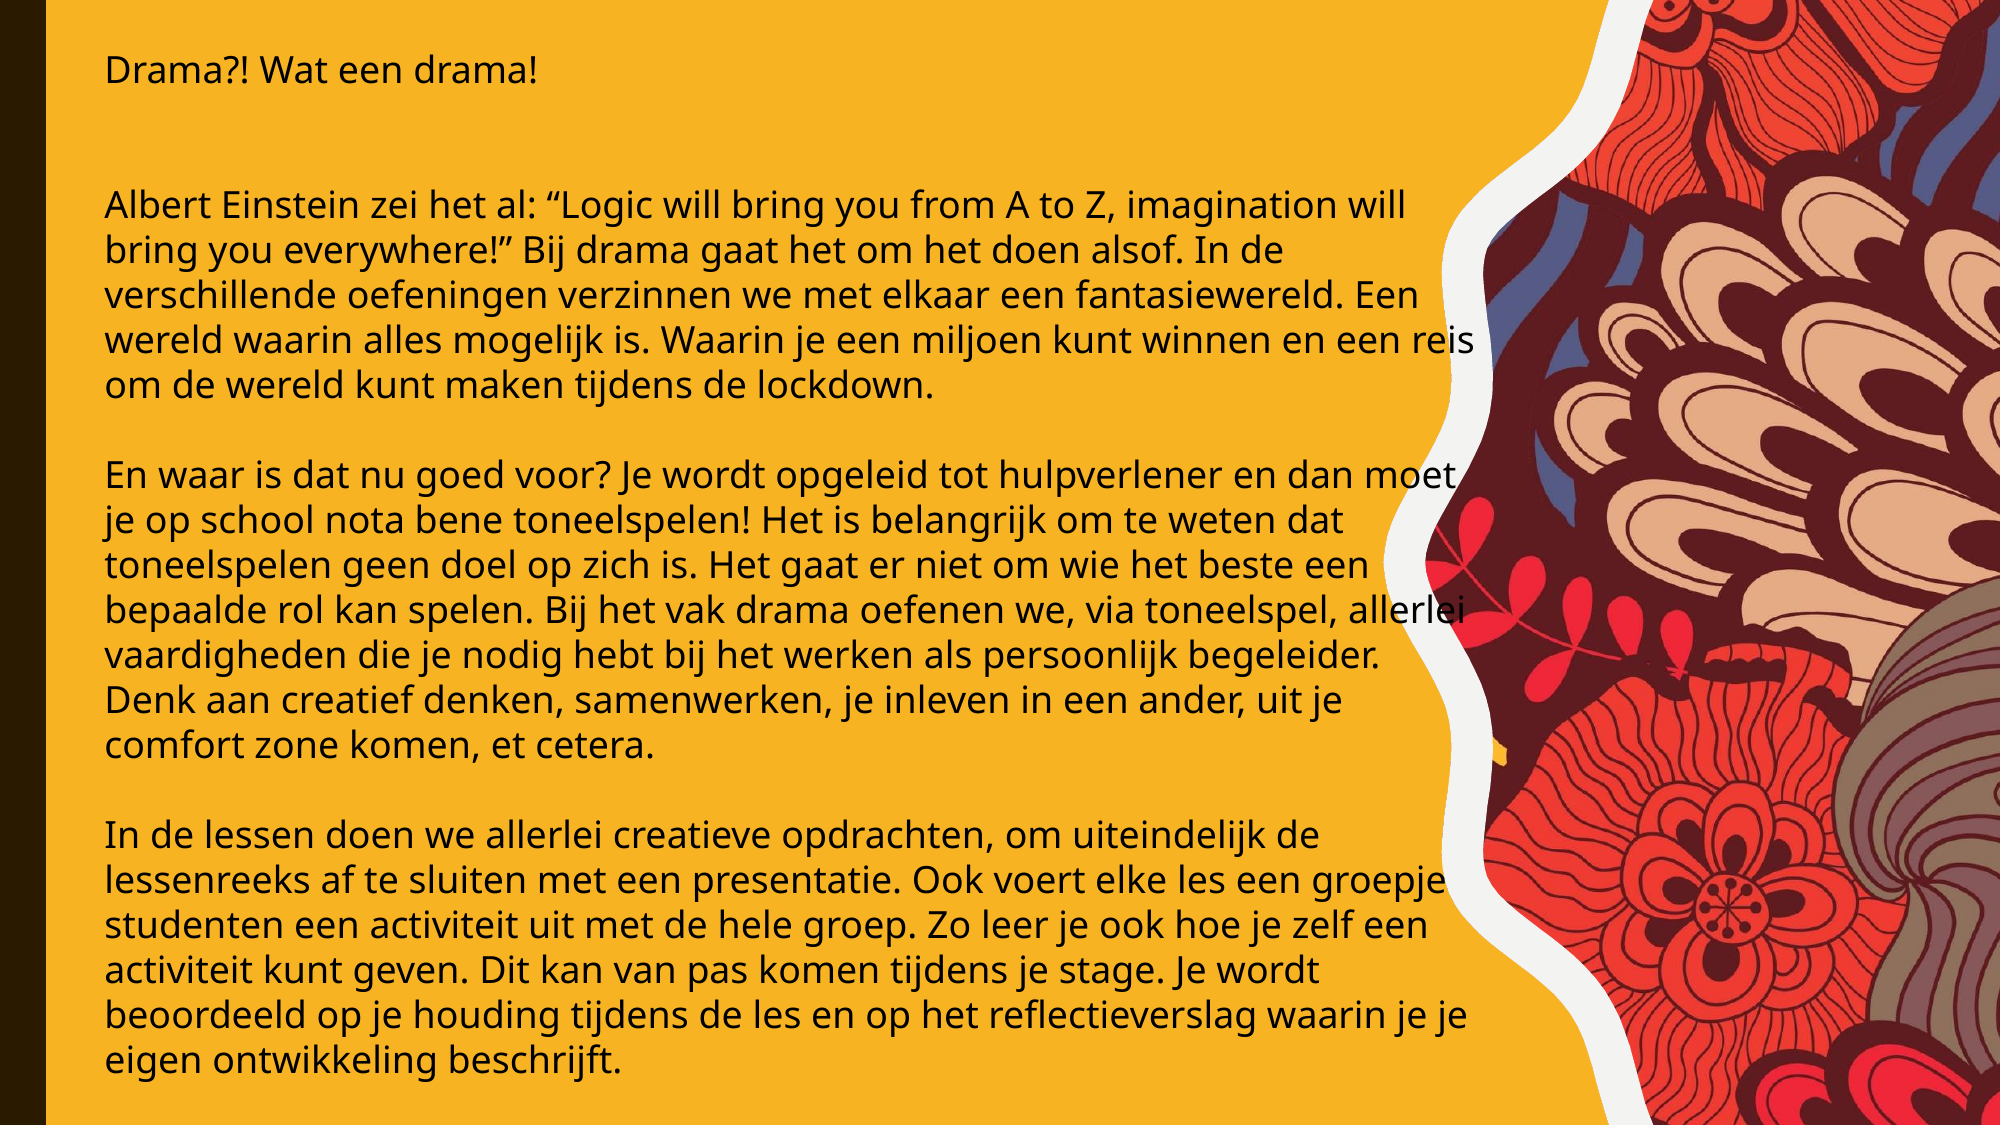

Drama?! Wat een drama!
Albert Einstein zei het al: “Logic will bring you from A to Z, imagination will bring you everywhere!” Bij drama gaat het om het doen alsof. In de verschillende oefeningen verzinnen we met elkaar een fantasiewereld. Een wereld waarin alles mogelijk is. Waarin je een miljoen kunt winnen en een reis om de wereld kunt maken tijdens de lockdown.
En waar is dat nu goed voor? Je wordt opgeleid tot hulpverlener en dan moet je op school nota bene toneelspelen! Het is belangrijk om te weten dat toneelspelen geen doel op zich is. Het gaat er niet om wie het beste een bepaalde rol kan spelen. Bij het vak drama oefenen we, via toneelspel, allerlei vaardigheden die je nodig hebt bij het werken als persoonlijk begeleider.
Denk aan creatief denken, samenwerken, je inleven in een ander, uit je comfort zone komen, et cetera.
In de lessen doen we allerlei creatieve opdrachten, om uiteindelijk de lessenreeks af te sluiten met een presentatie. Ook voert elke les een groepje studenten een activiteit uit met de hele groep. Zo leer je ook hoe je zelf een activiteit kunt geven. Dit kan van pas komen tijdens je stage. Je wordt beoordeeld op je houding tijdens de les en op het reflectieverslag waarin je je eigen ontwikkeling beschrijft.
(wiki)
#